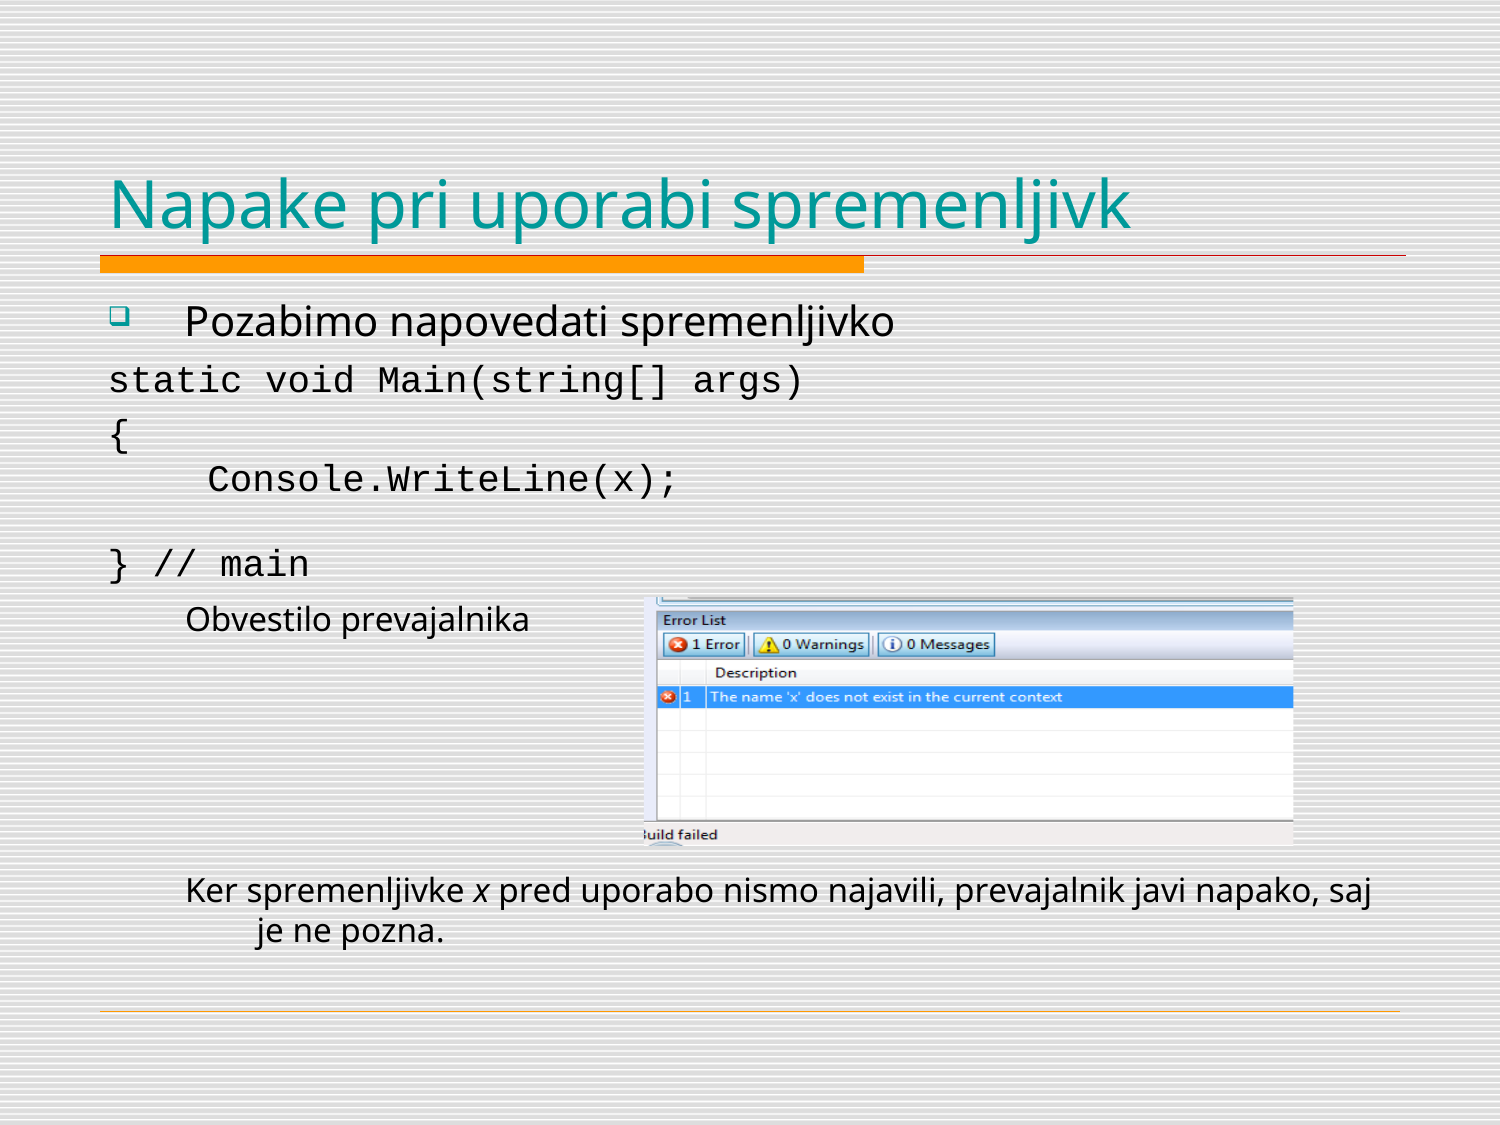

# Napake pri uporabi spremenljivk
Pozabimo napovedati spremenljivko
static void Main(string[] args)
{    
 Console.WriteLine(x);
} // main
Obvestilo prevajalnika
Ker spremenljivke x pred uporabo nismo najavili, prevajalnik javi napako, saj je ne pozna.